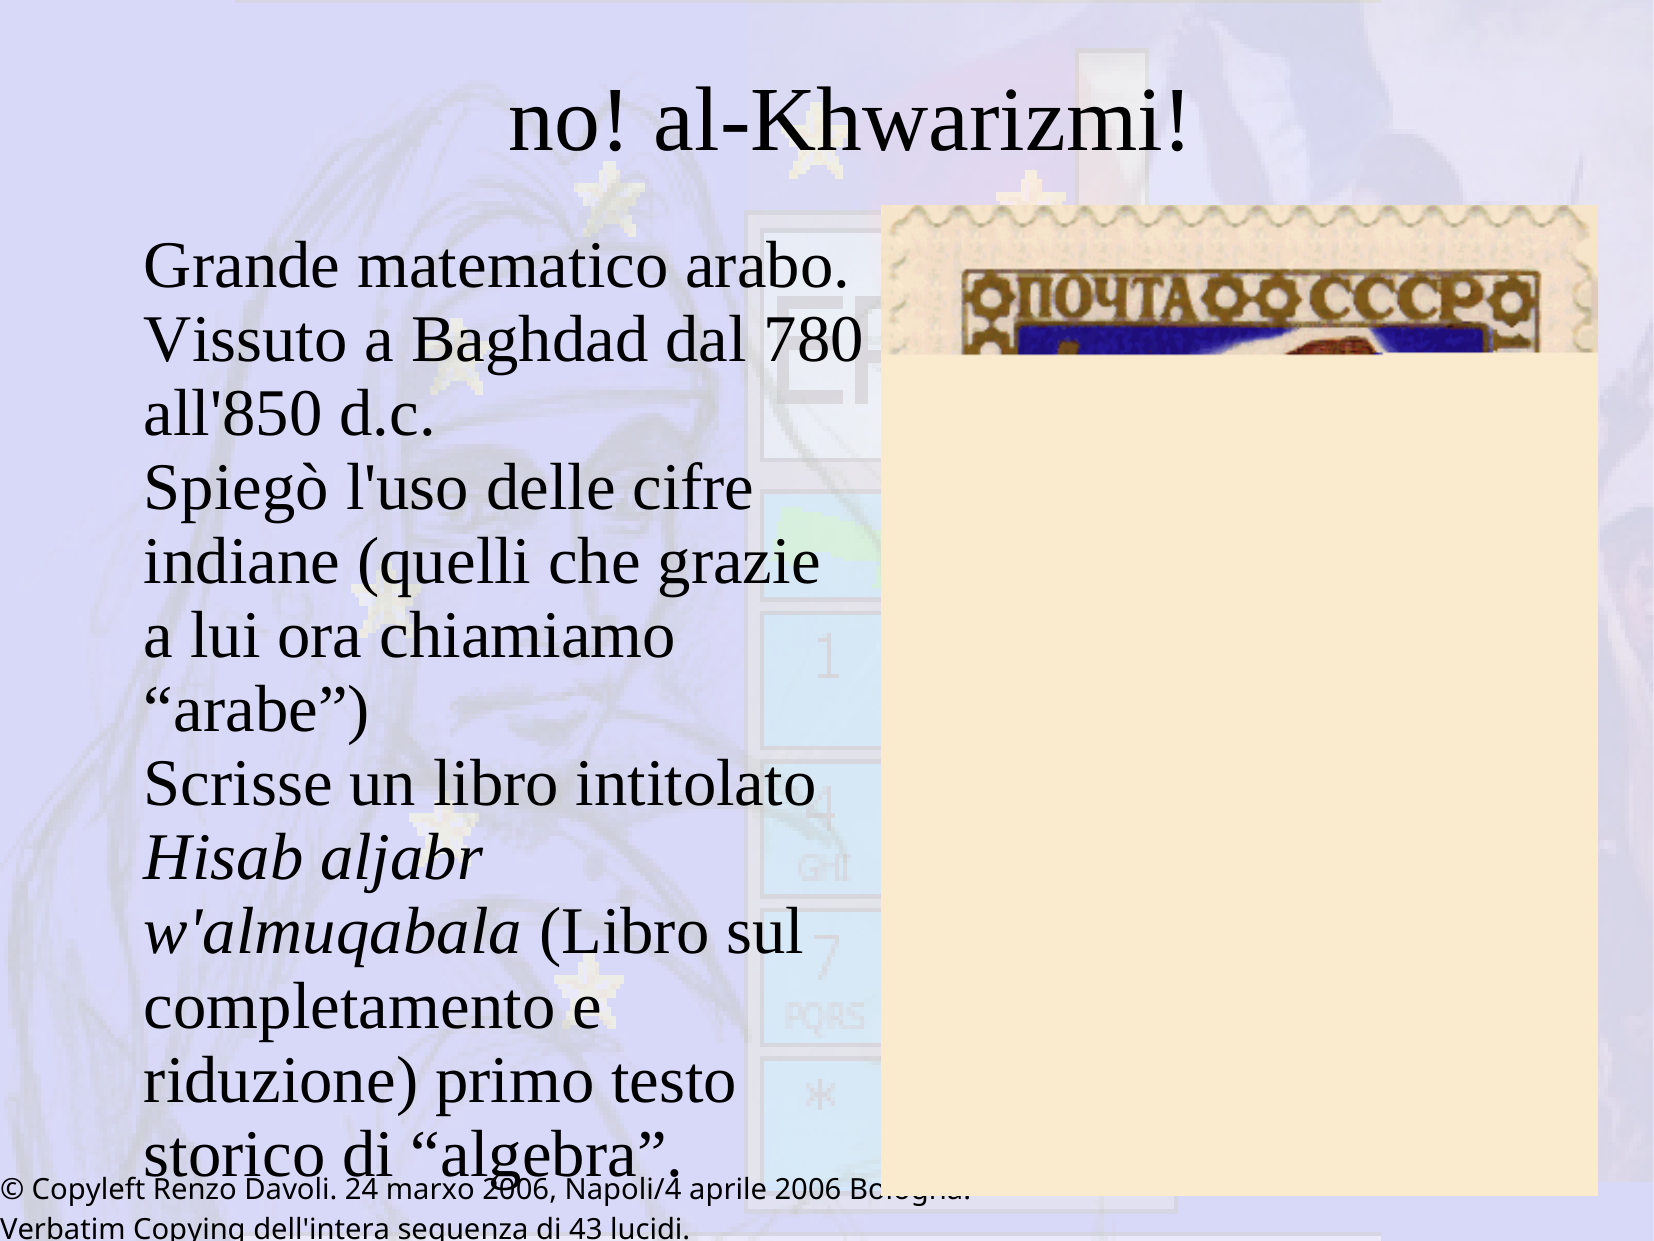

# no! al-Khwarizmi!
Grande matematico arabo.
Vissuto a Baghdad dal 780 all'850 d.c.
Spiegò l'uso delle cifre indiane (quelli che grazie a lui ora chiamiamo “arabe”)
Scrisse un libro intitolato Hisab aljabr w'almuqabala (Libro sul completamento e riduzione) primo testo storico di “algebra”.